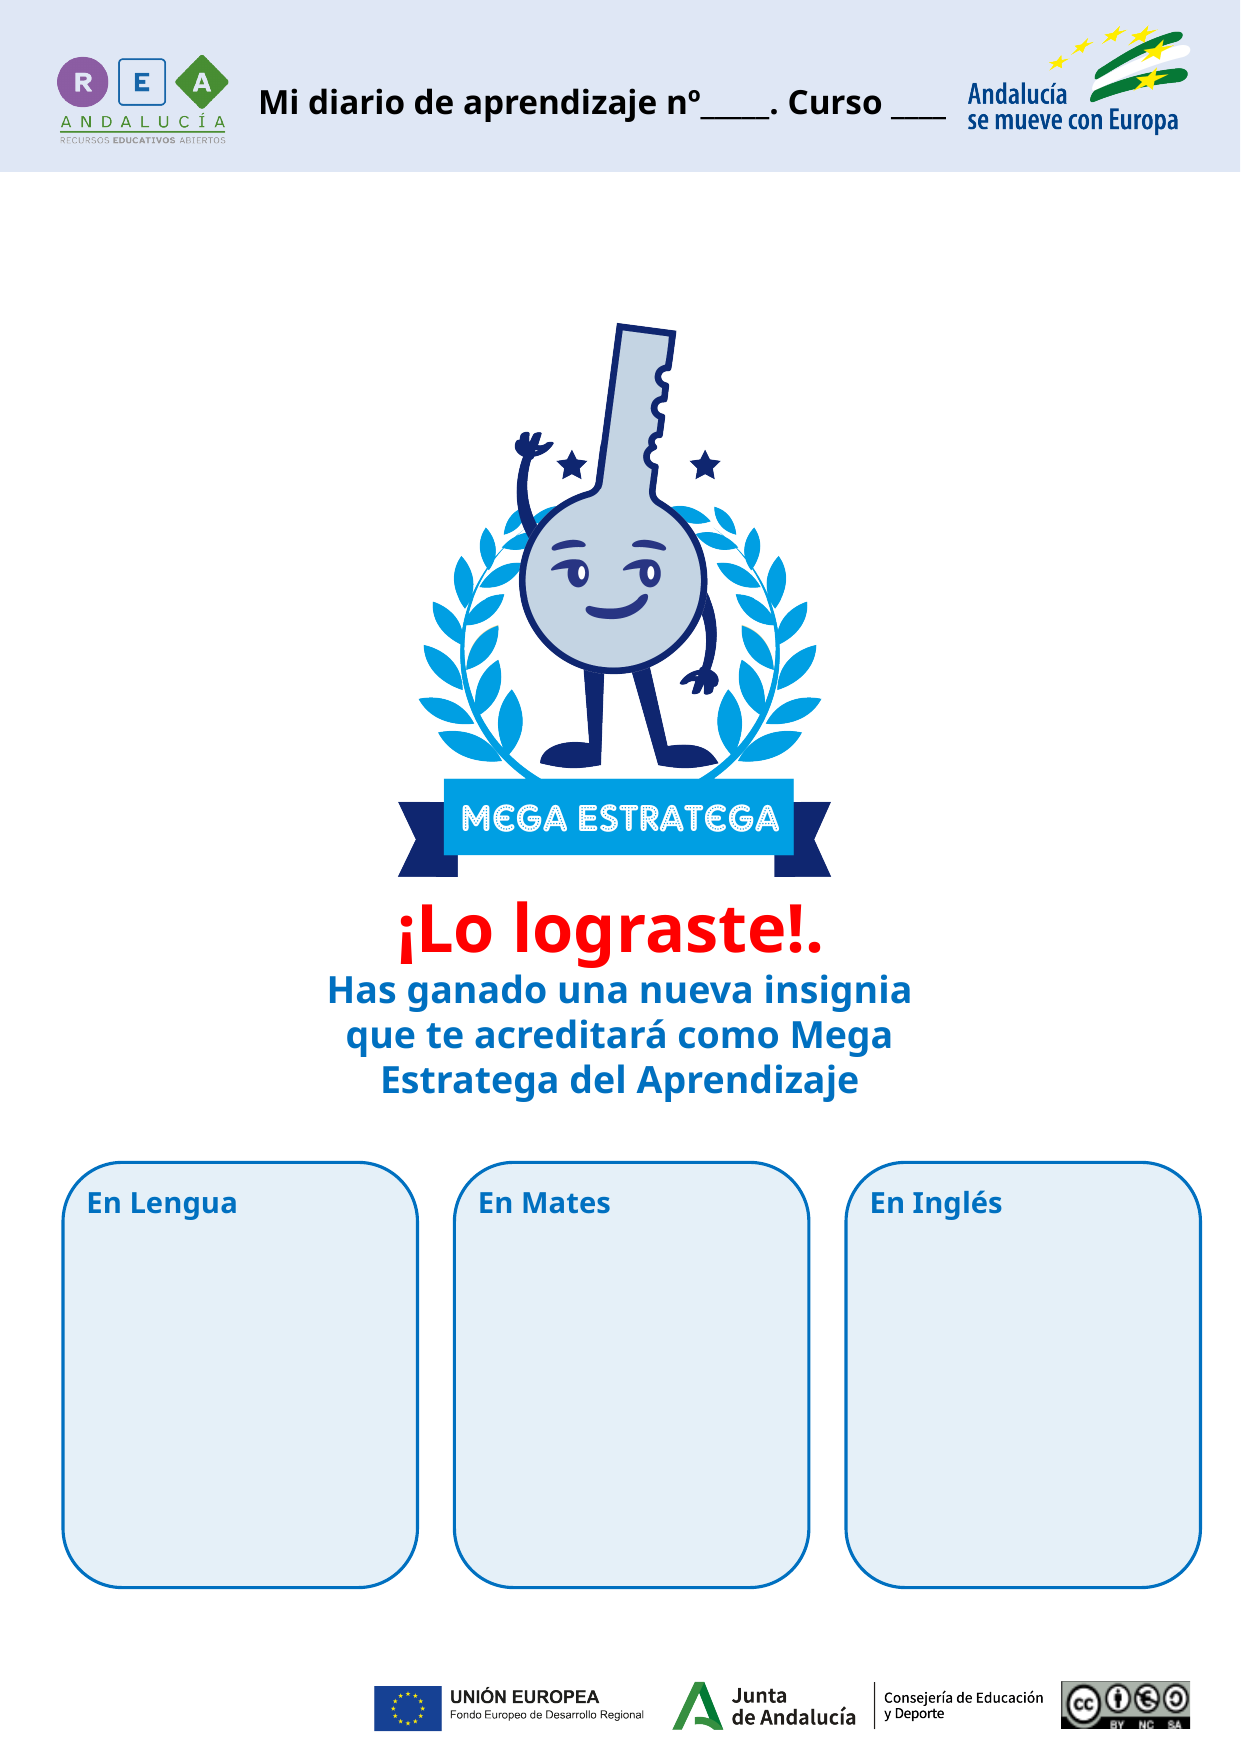

Mi diario de aprendizaje nº_____. Curso ____
¡Lo lograste!.
Has ganado una nueva insignia que te acreditará como Mega Estratega del Aprendizaje
En Lengua
En Mates
En Inglés